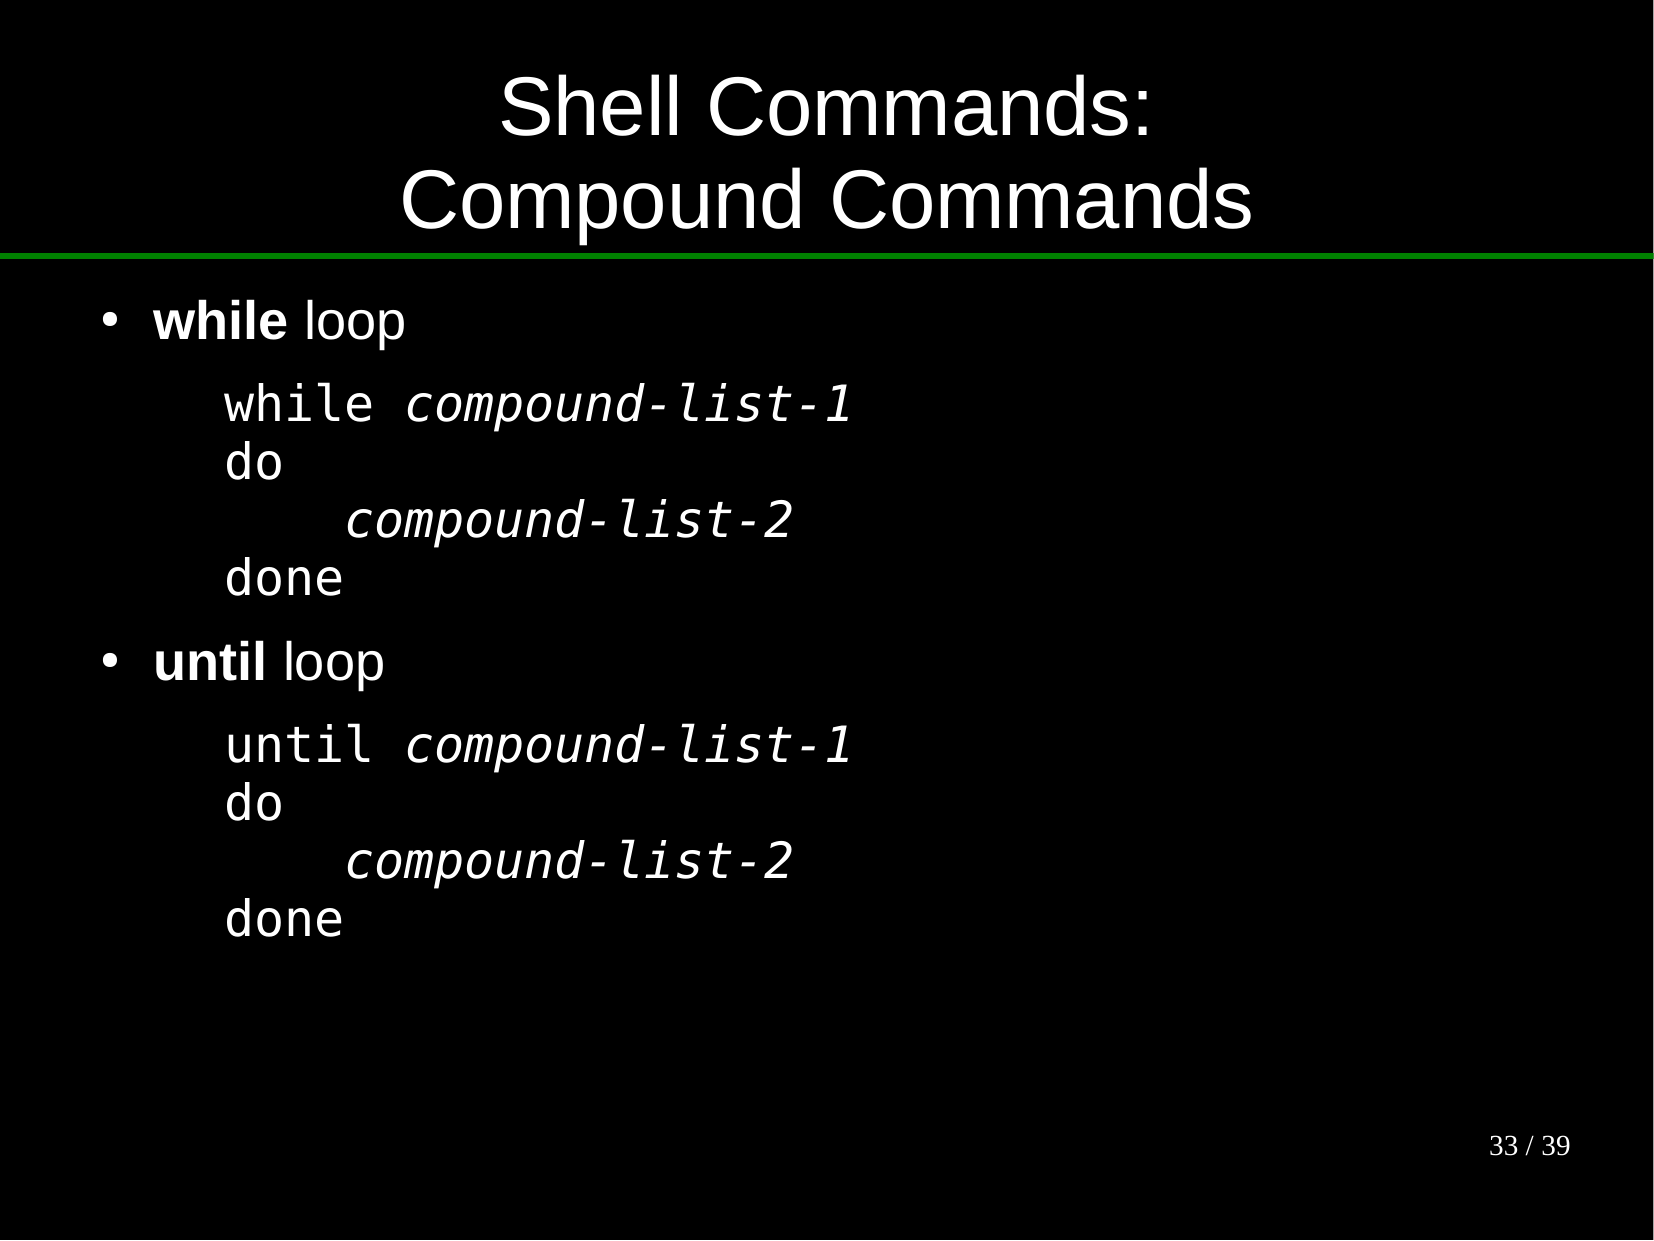

# Shell Commands: Compound Commands
while loop
while compound-list-1
do
 compound-list-2
done
until loop
until compound-list-1
do
 compound-list-2
done
33